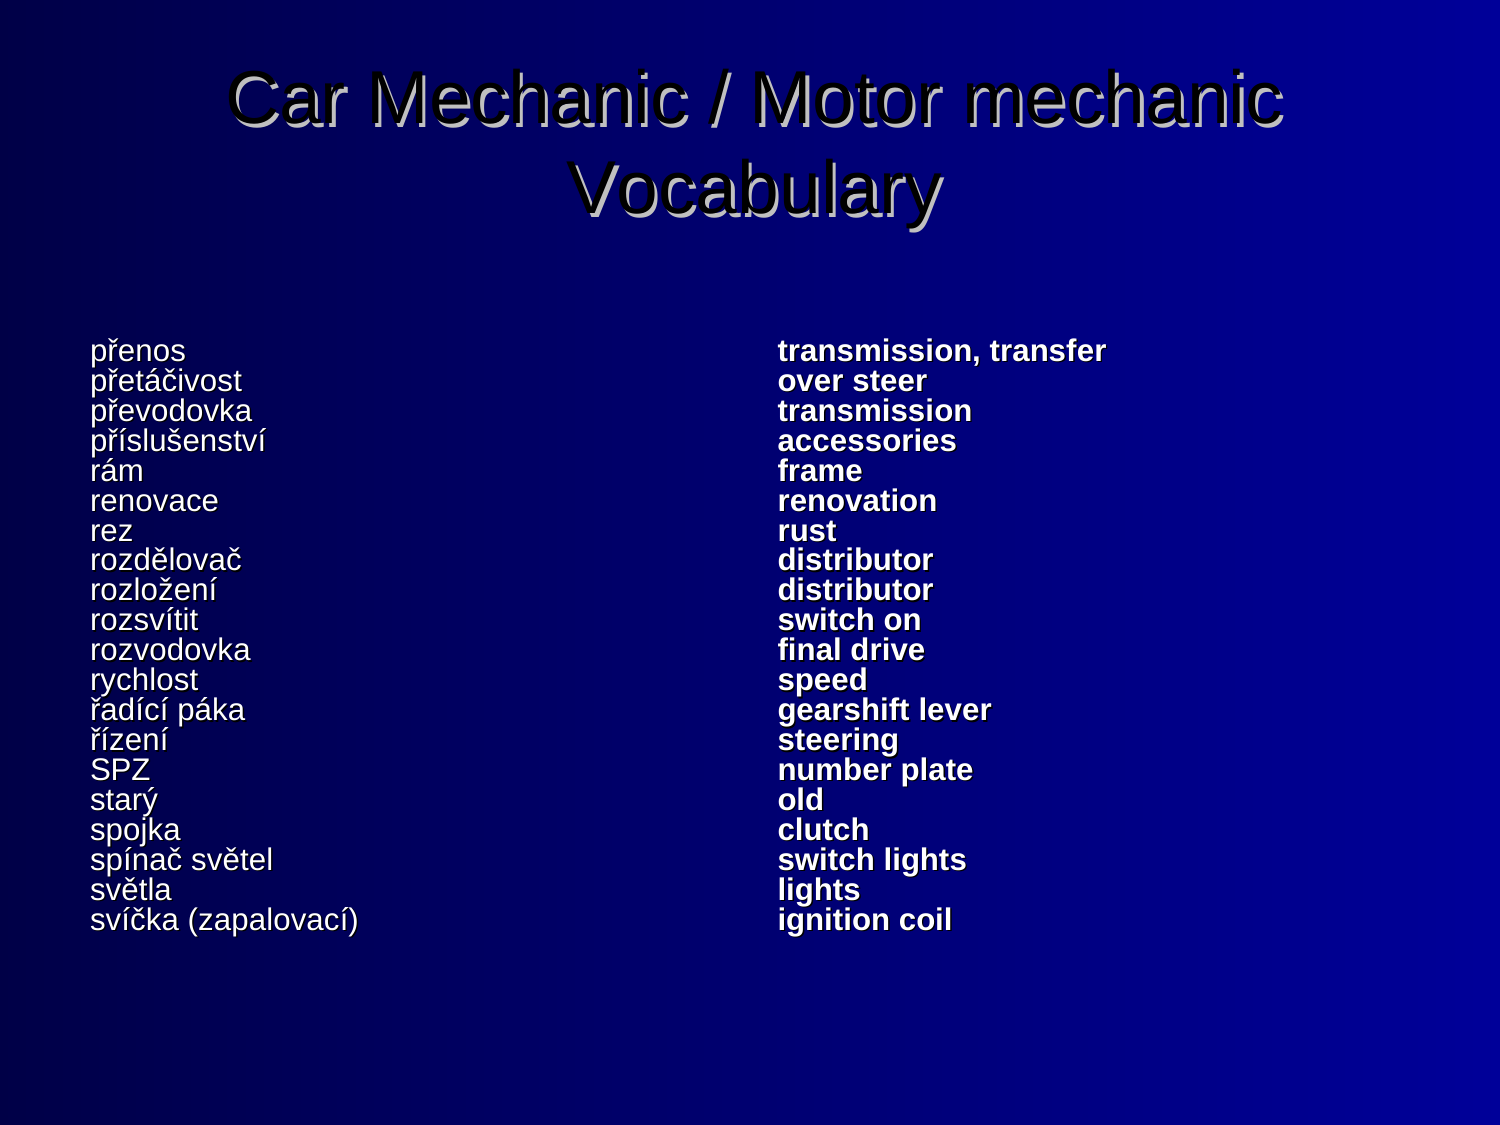

# Car Mechanic / Motor mechanic Vocabulary
přenos
přetáčivost
převodovka
příslušenství
rám
renovace
rez
rozdělovač
rozložení
rozsvítit
rozvodovka
rychlost
řadící páka
řízení
SPZ
starý
spojka
spínač světel
světla
svíčka (zapalovací)
transmission, transfer
over steer
transmission
accessories
frame
renovation
rust
distributor
distributor
switch on
final drive
speed
gearshift lever
steering
number plate
old
clutch
switch lights
lights
ignition coil